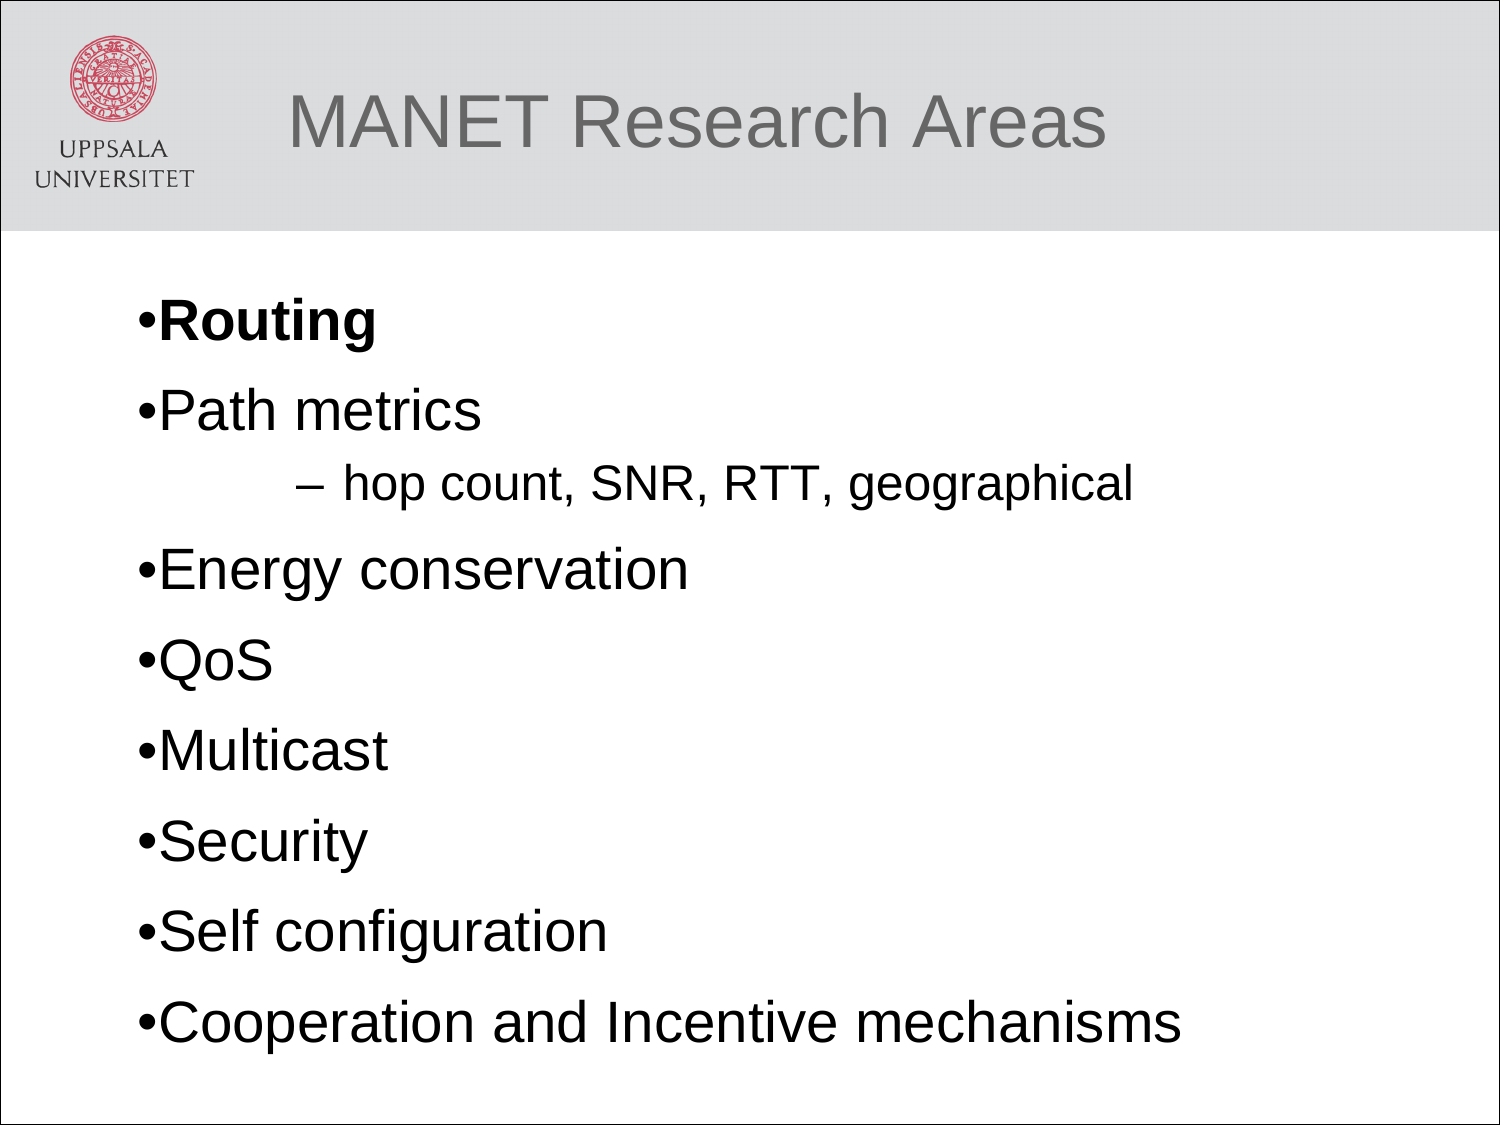

# MANET Research Areas
Routing
Path metrics
hop count, SNR, RTT, geographical
Energy conservation
QoS
Multicast
Security
Self configuration
Cooperation and Incentive mechanisms